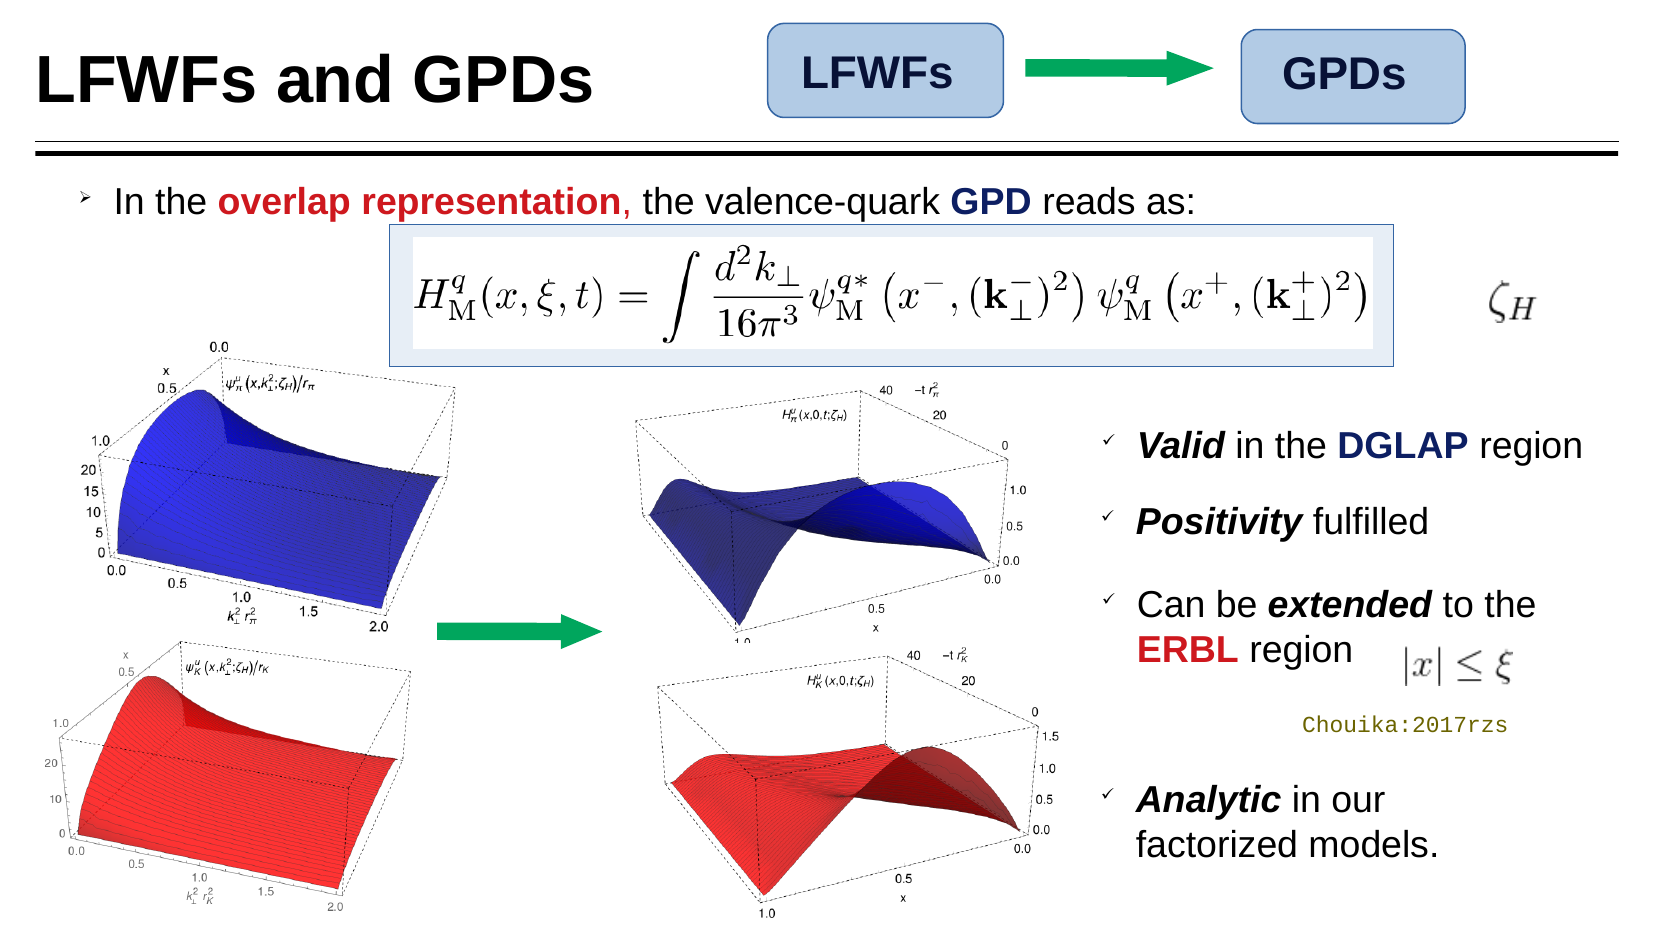

LFWFs and GPDs
LFWFs
GPDs
In the overlap representation, the valence-quark GPD reads as:
Valid in the DGLAP region
Positivity fulfilled
Can be extended to the ERBL region
Chouika:2017rzs
Analytic in our factorized models.